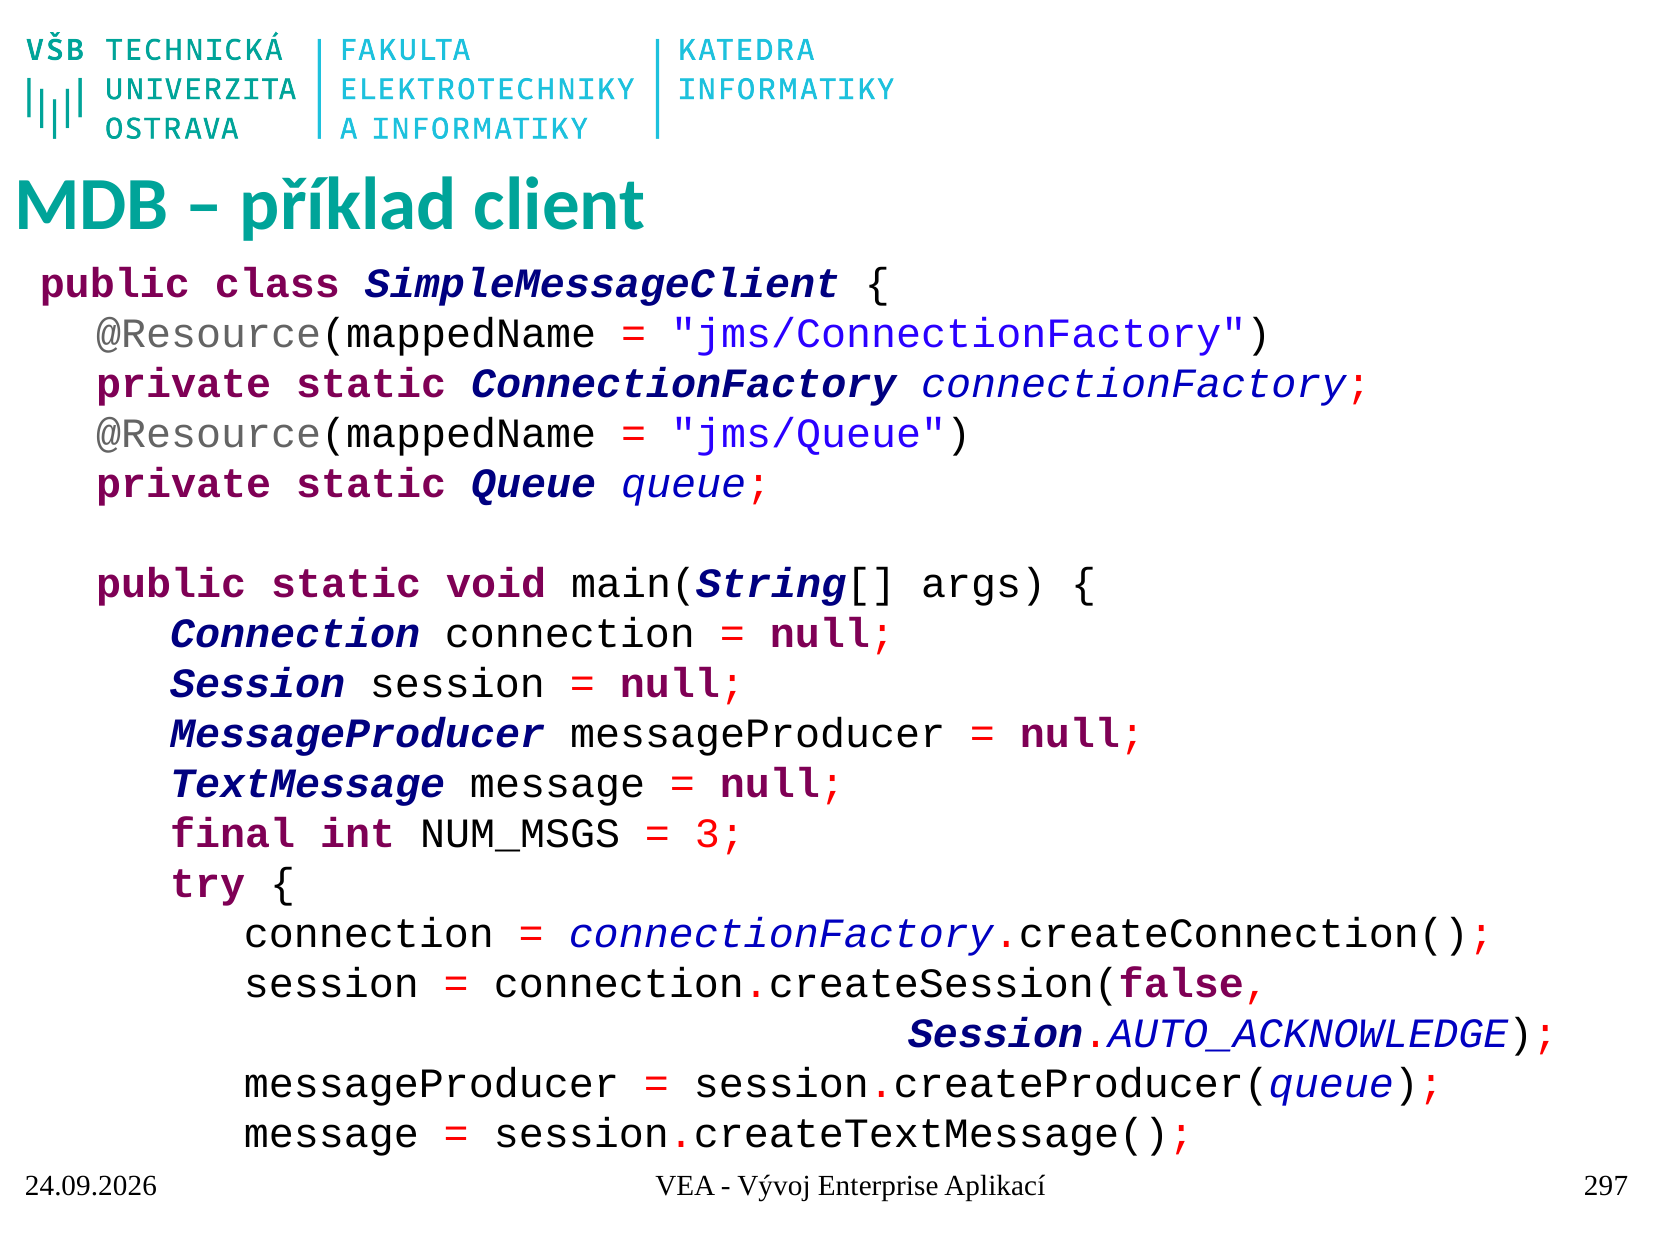

MDB – příklad client
# public class SimpleMessageClient {
	@Resource(mappedName = "jms/ConnectionFactory")
	private static ConnectionFactory connectionFactory;
	@Resource(mappedName = "jms/Queue")
	private static Queue queue;
	public static void main(String[] args) {
		Connection connection = null;
		Session session = null;
		MessageProducer messageProducer = null;
		TextMessage message = null;
		final int NUM_MSGS = 3;
		try {
			connection = connectionFactory.createConnection();
			session = connection.createSession(false,
											Session.AUTO_ACKNOWLEDGE);
			messageProducer = session.createProducer(queue);
			message = session.createTextMessage();
VEA - Vývoj Enterprise Aplikací
297